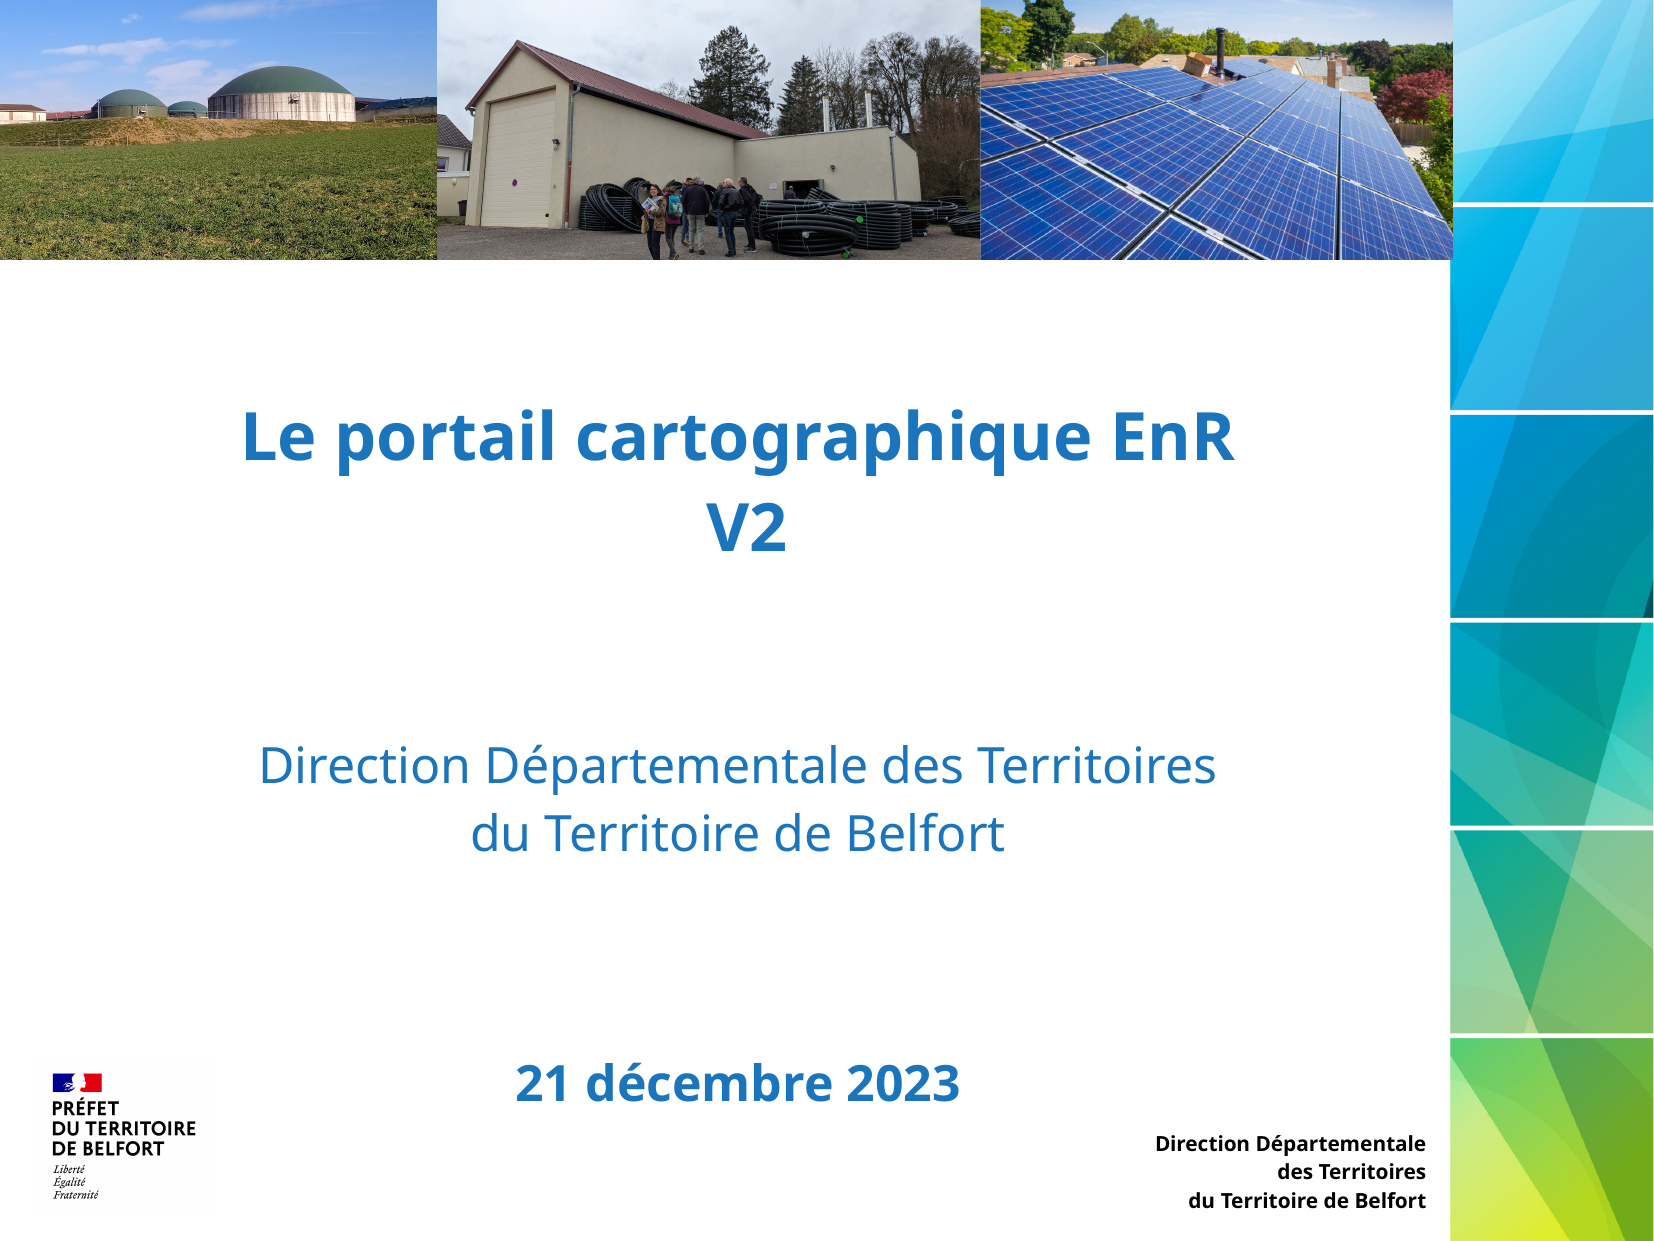

# Le portail cartographique EnR
 V2
Direction Départementale des Territoires
du Territoire de Belfort
21 décembre 2023
Direction Départementale
des Territoires
du Territoire de Belfort